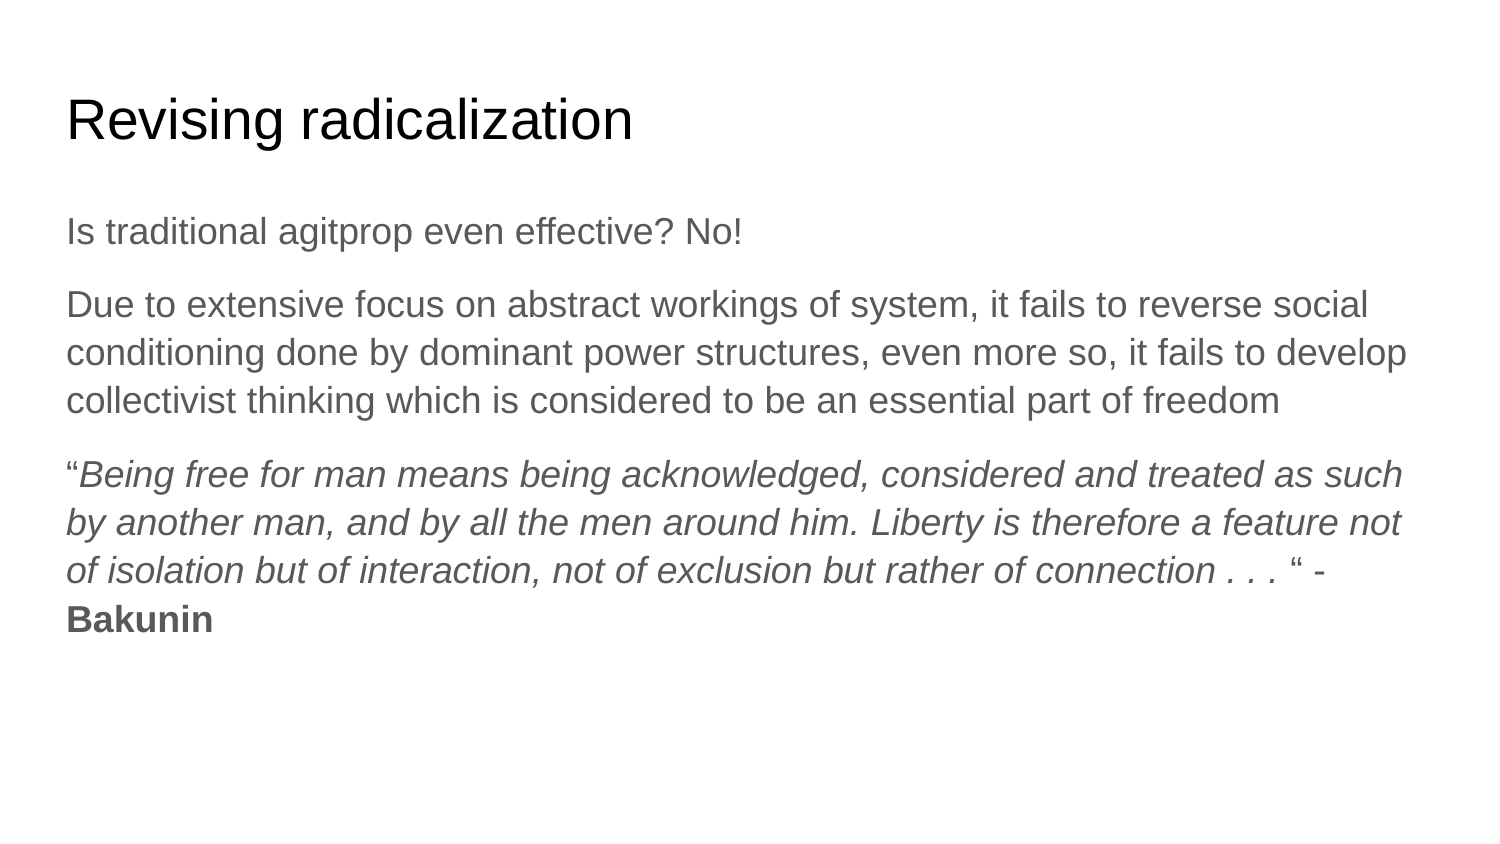

# Revising radicalization
Is traditional agitprop even effective? No!
Due to extensive focus on abstract workings of system, it fails to reverse social conditioning done by dominant power structures, even more so, it fails to develop collectivist thinking which is considered to be an essential part of freedom
“Being free for man means being acknowledged, considered and treated as such by another man, and by all the men around him. Liberty is therefore a feature not of isolation but of interaction, not of exclusion but rather of connection . . . “ - Bakunin